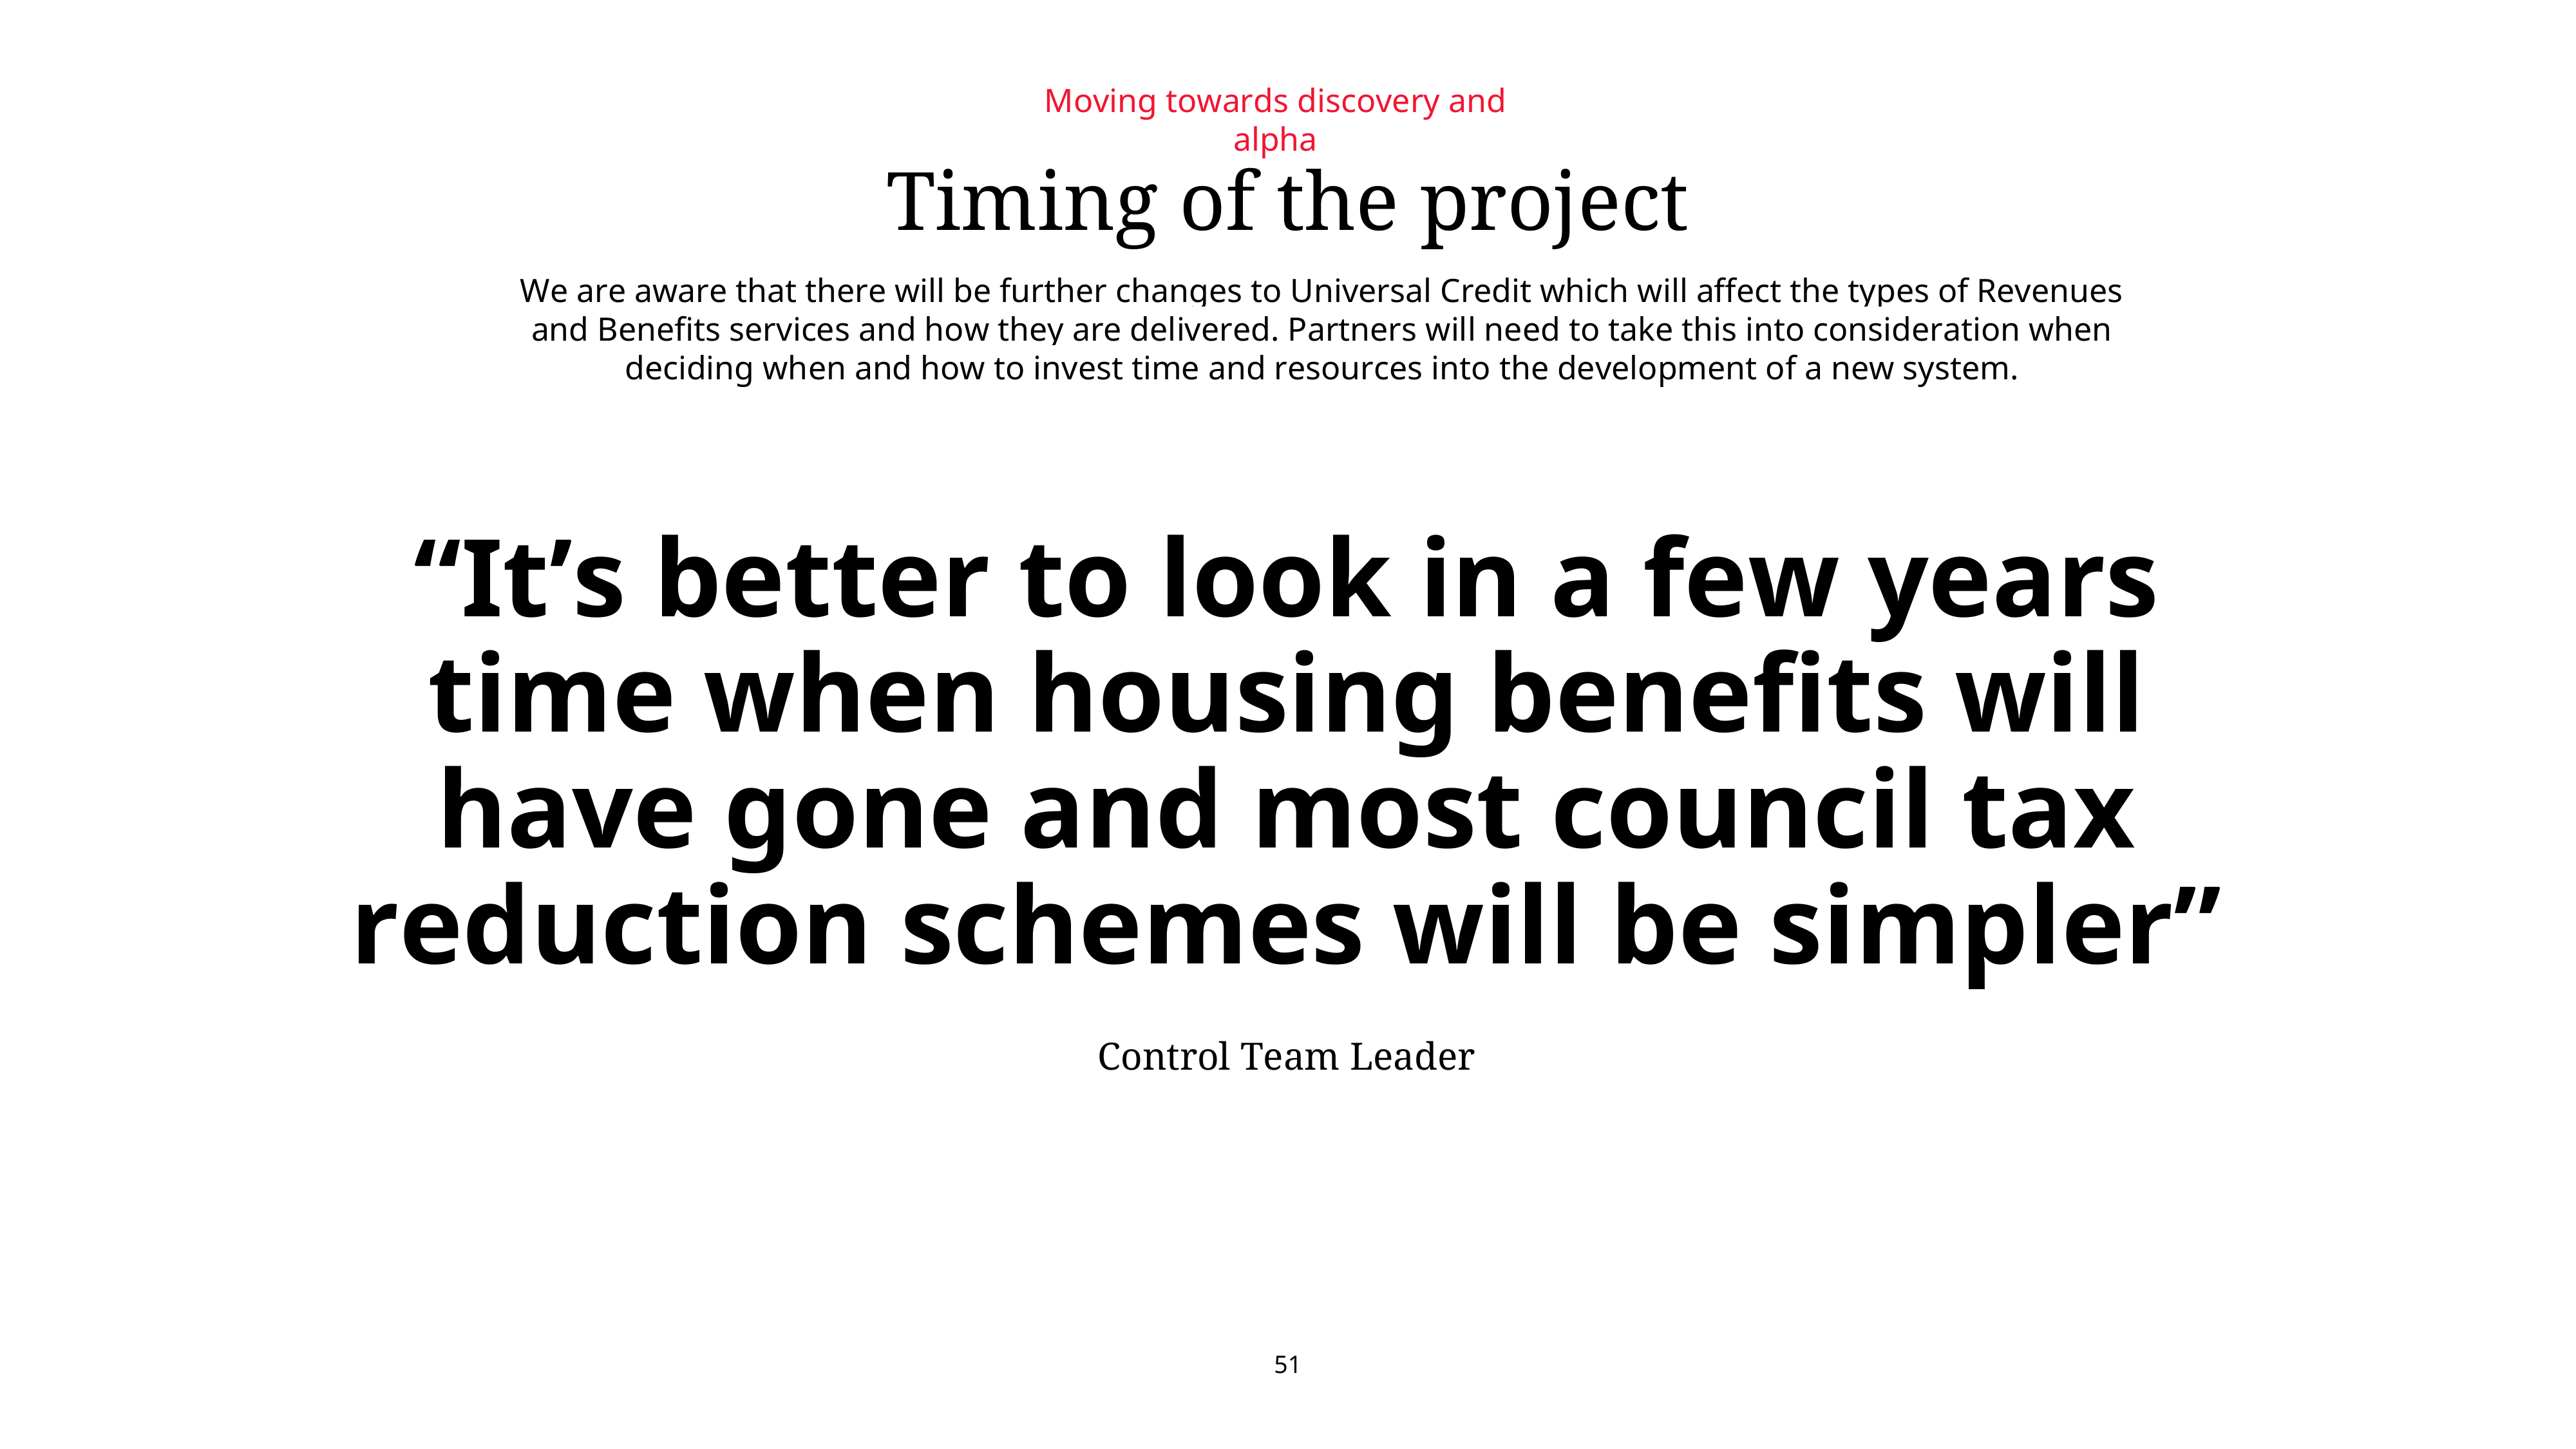

Moving towards discovery and alpha
Timing of the project
We are aware that there will be further changes to Universal Credit which will affect the types of Revenues and Benefits services and how they are delivered. Partners will need to take this into consideration when deciding when and how to invest time and resources into the development of a new system.
“It’s better to look in a few years time when housing benefits will have gone and most council tax reduction schemes will be simpler”
Control Team Leader